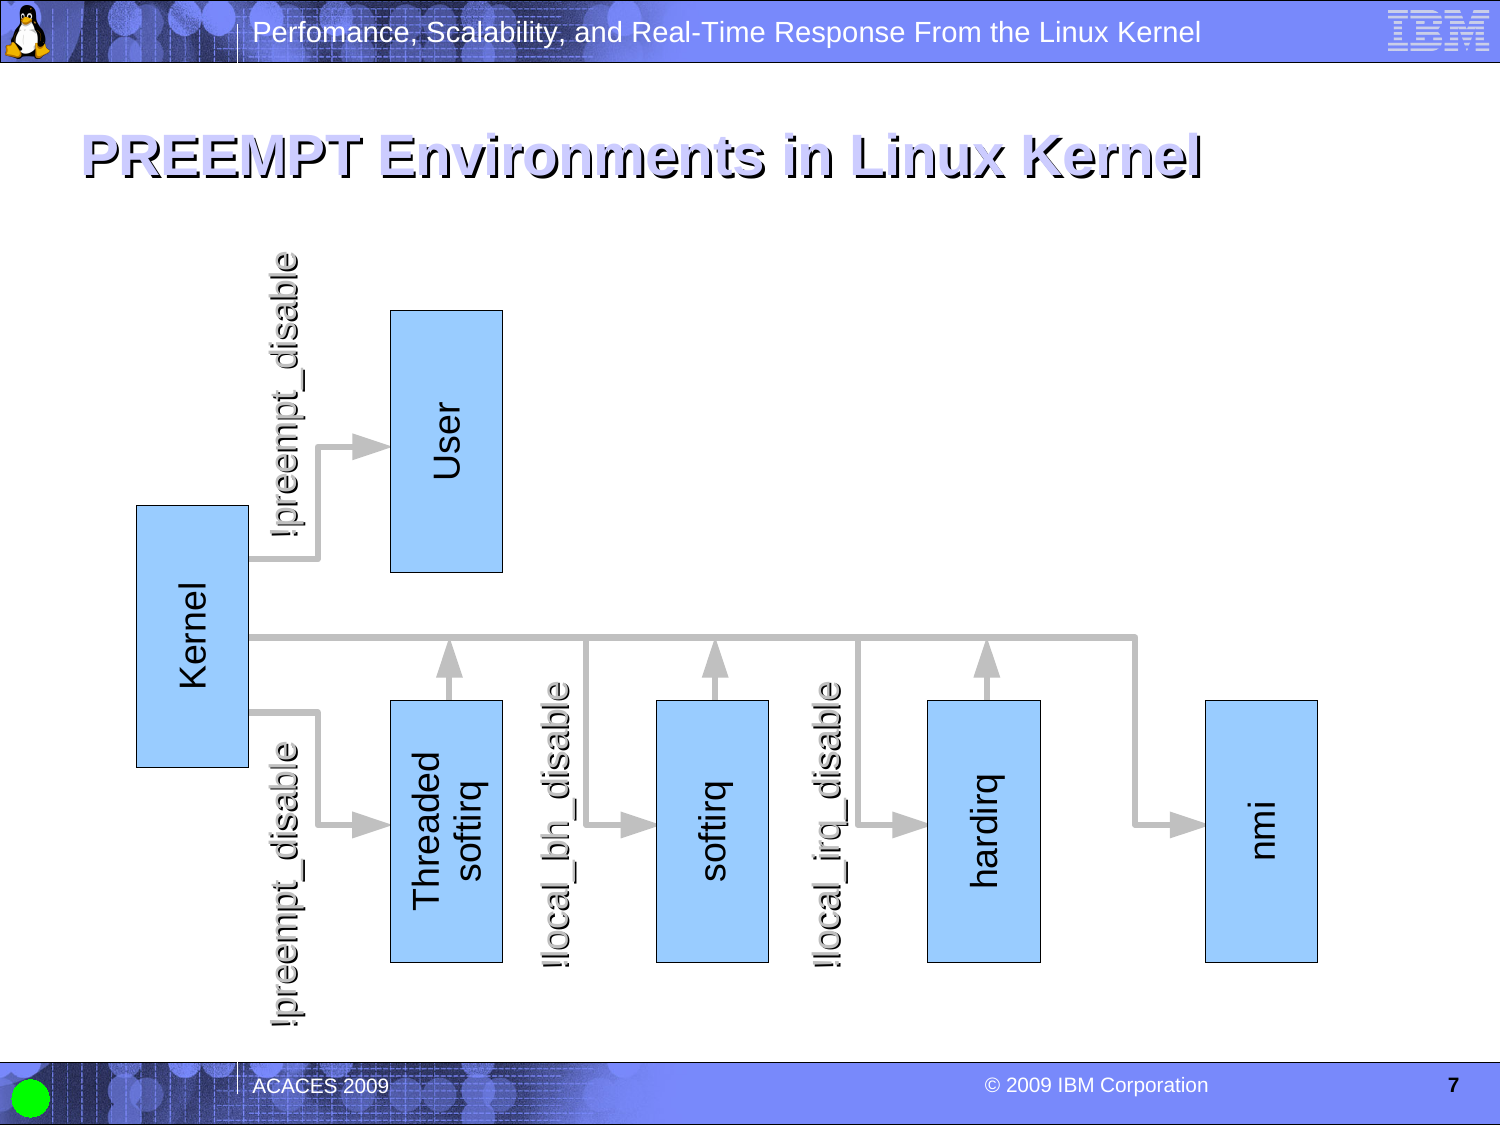

# PREEMPT Environments in Linux Kernel
!preempt_disable
User
Kernel
Threaded
softirq
softirq
hardirq
nmi
!local_bh_disable
!local_irq_disable
!preempt_disable
7